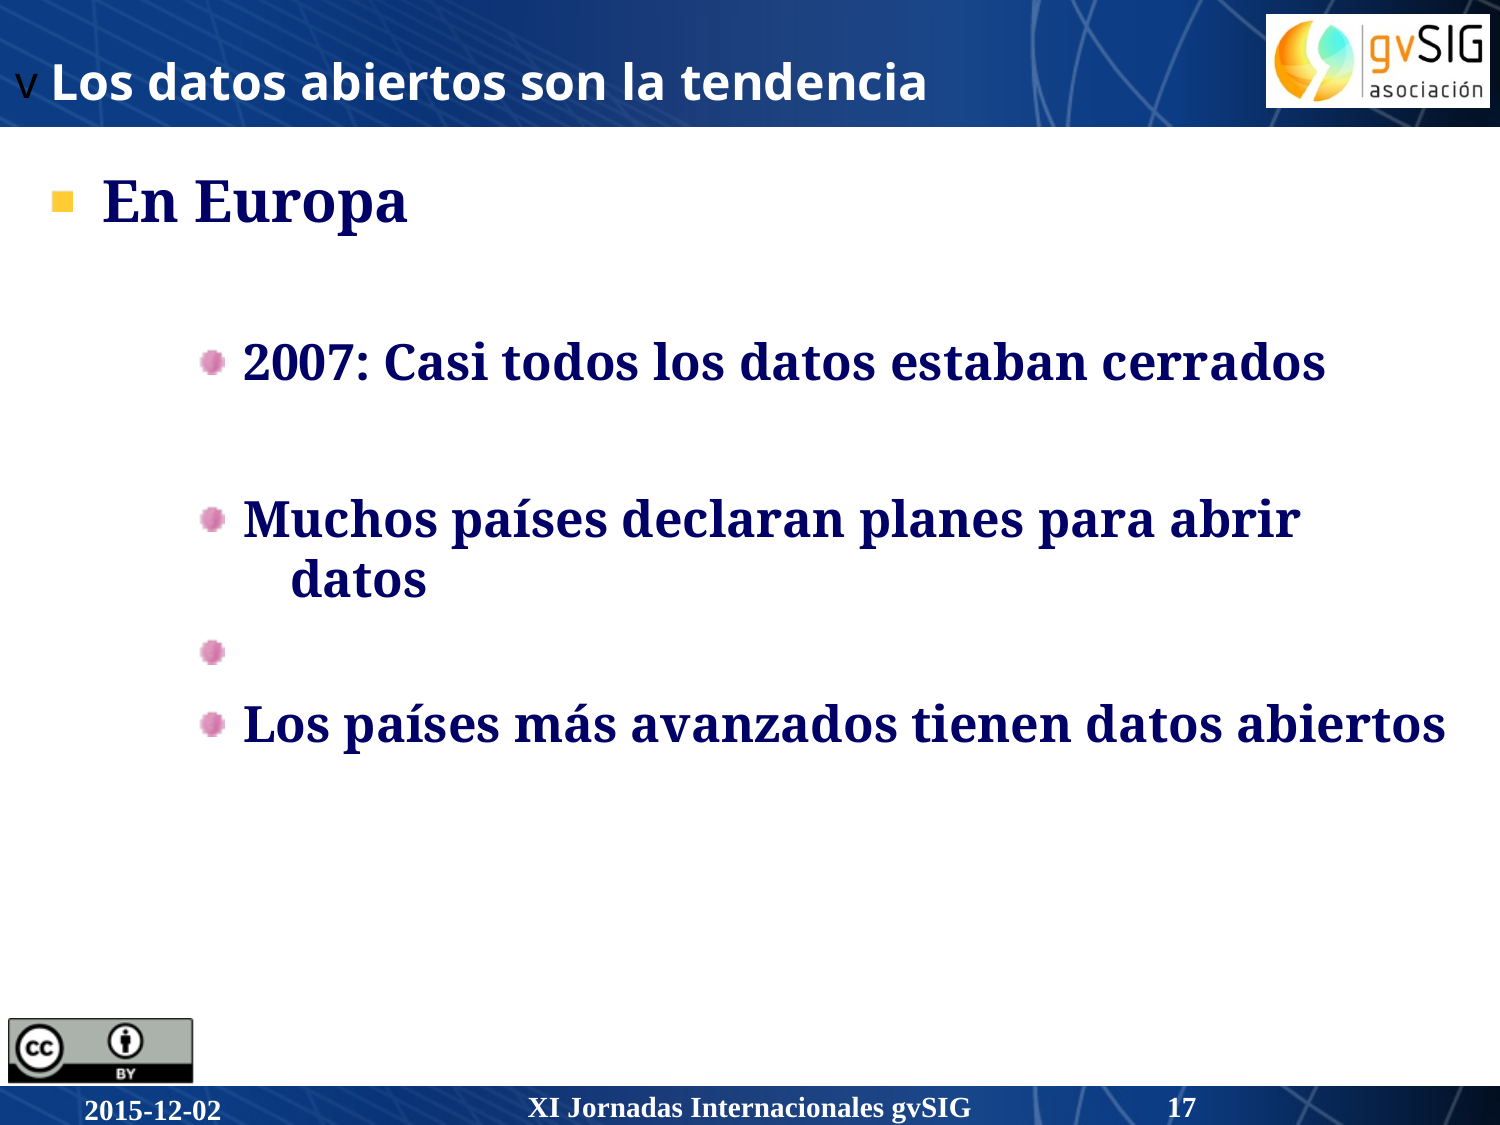

# Los datos abiertos son la tendencia
En Europa
2007: Casi todos los datos estaban cerrados
Muchos países declaran planes para abrir datos
Los países más avanzados tienen datos abiertos